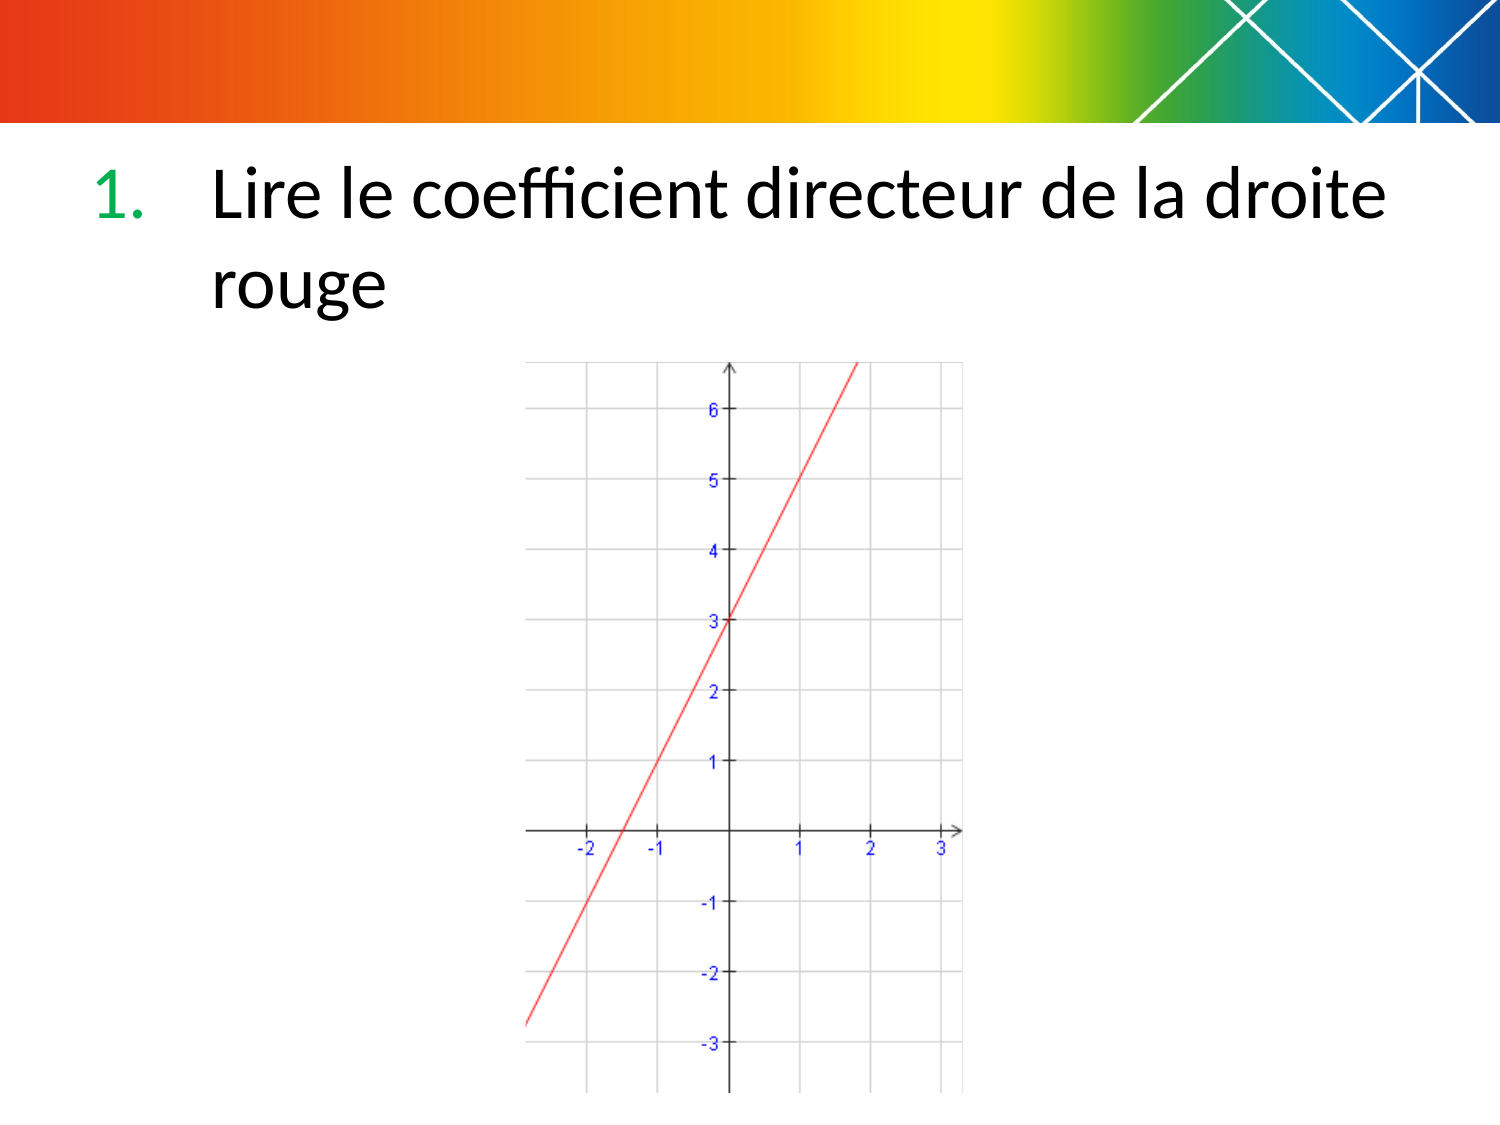

# Lire le coefficient directeur de la droite rouge